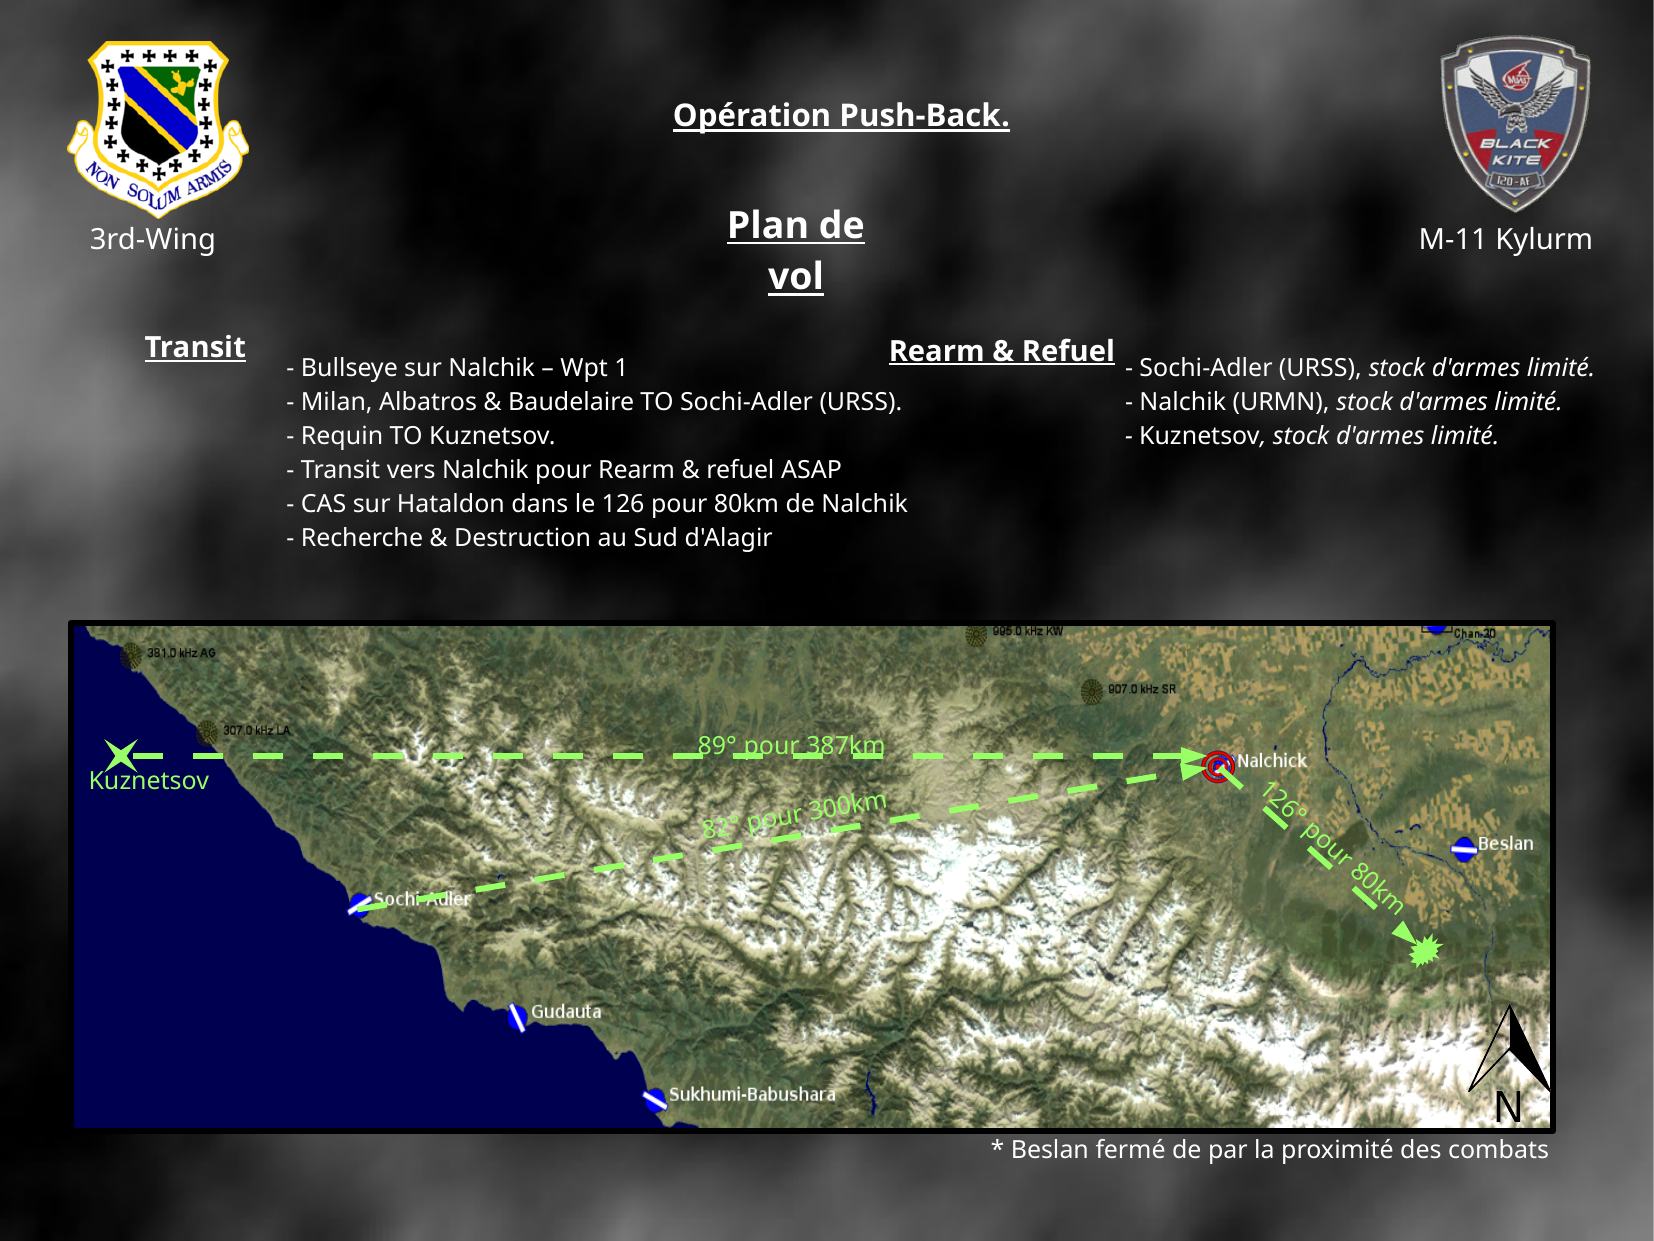

# Opération Push-Back. 3rd-Wing																	M-11 Kylurm
Plan de vol
Transit
Rearm & Refuel
- Bullseye sur Nalchik – Wpt 1
- Milan, Albatros & Baudelaire TO Sochi-Adler (URSS).
- Requin TO Kuznetsov.
- Transit vers Nalchik pour Rearm & refuel ASAP
- CAS sur Hataldon dans le 126 pour 80km de Nalchik
- Recherche & Destruction au Sud d'Alagir
- Sochi-Adler (URSS), stock d'armes limité.
- Nalchik (URMN), stock d'armes limité.
- Kuznetsov, stock d'armes limité.
89° pour 387km
Kuznetsov
82° pour 300km
126° pour 80km
* Beslan fermé de par la proximité des combats